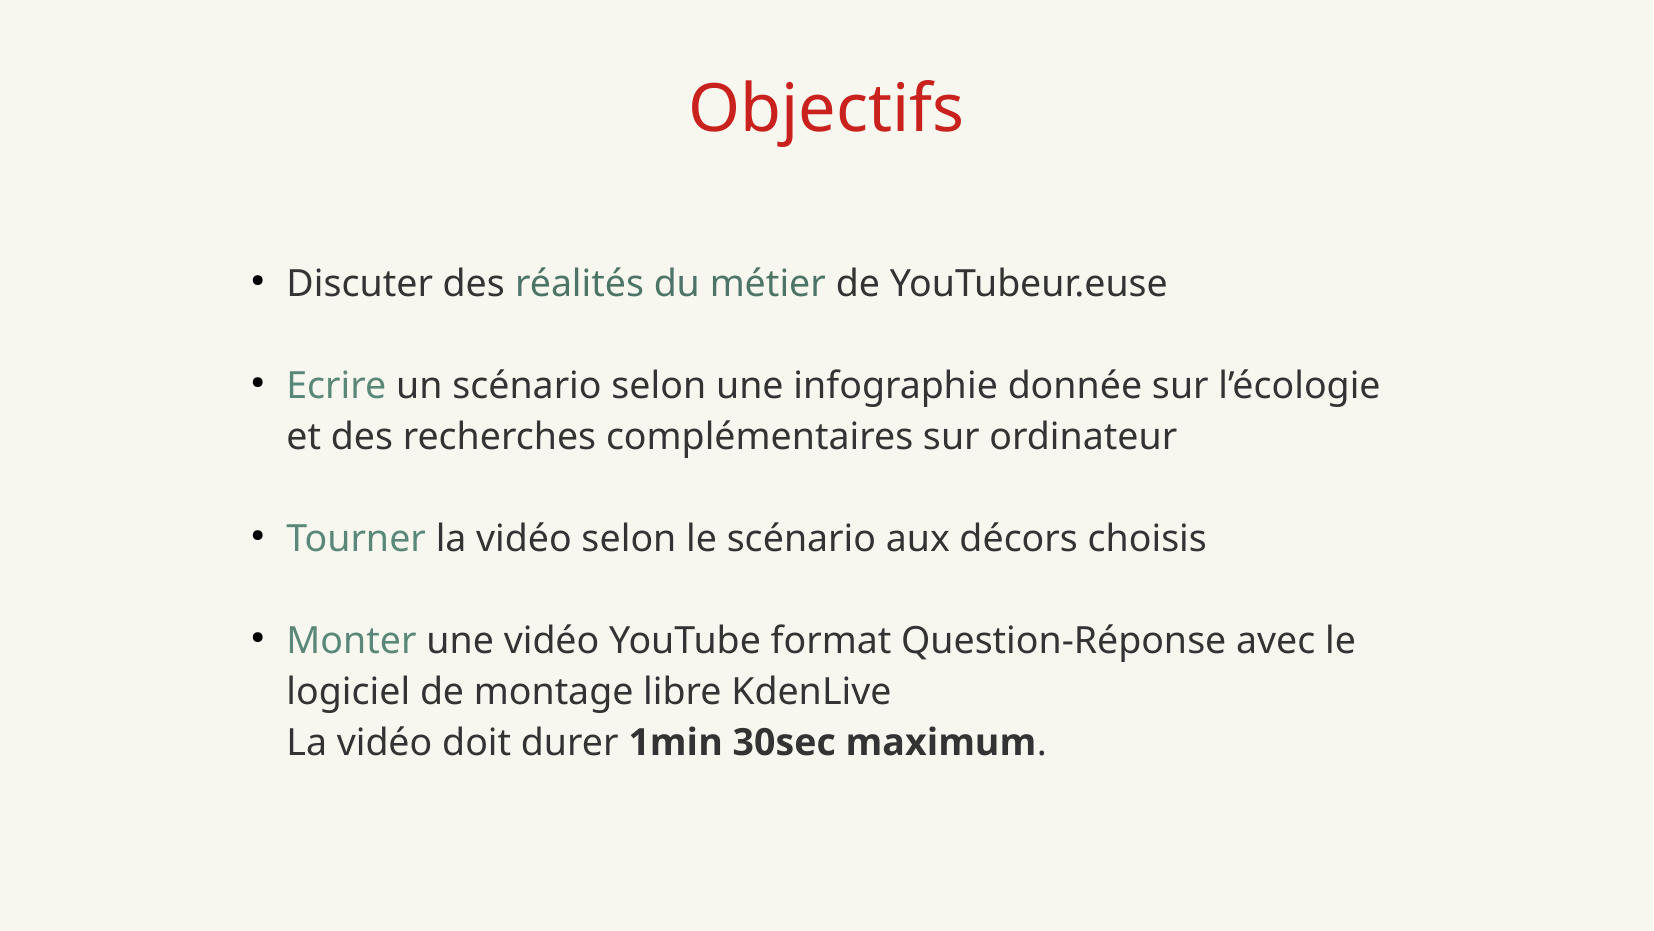

Objectifs
Discuter des réalités du métier de YouTubeur.euse
Ecrire un scénario selon une infographie donnée sur l’écologie
et des recherches complémentaires sur ordinateur
Tourner la vidéo selon le scénario aux décors choisis
Monter une vidéo YouTube format Question-Réponse avec le logiciel de montage libre KdenLive
La vidéo doit durer 1min 30sec maximum.